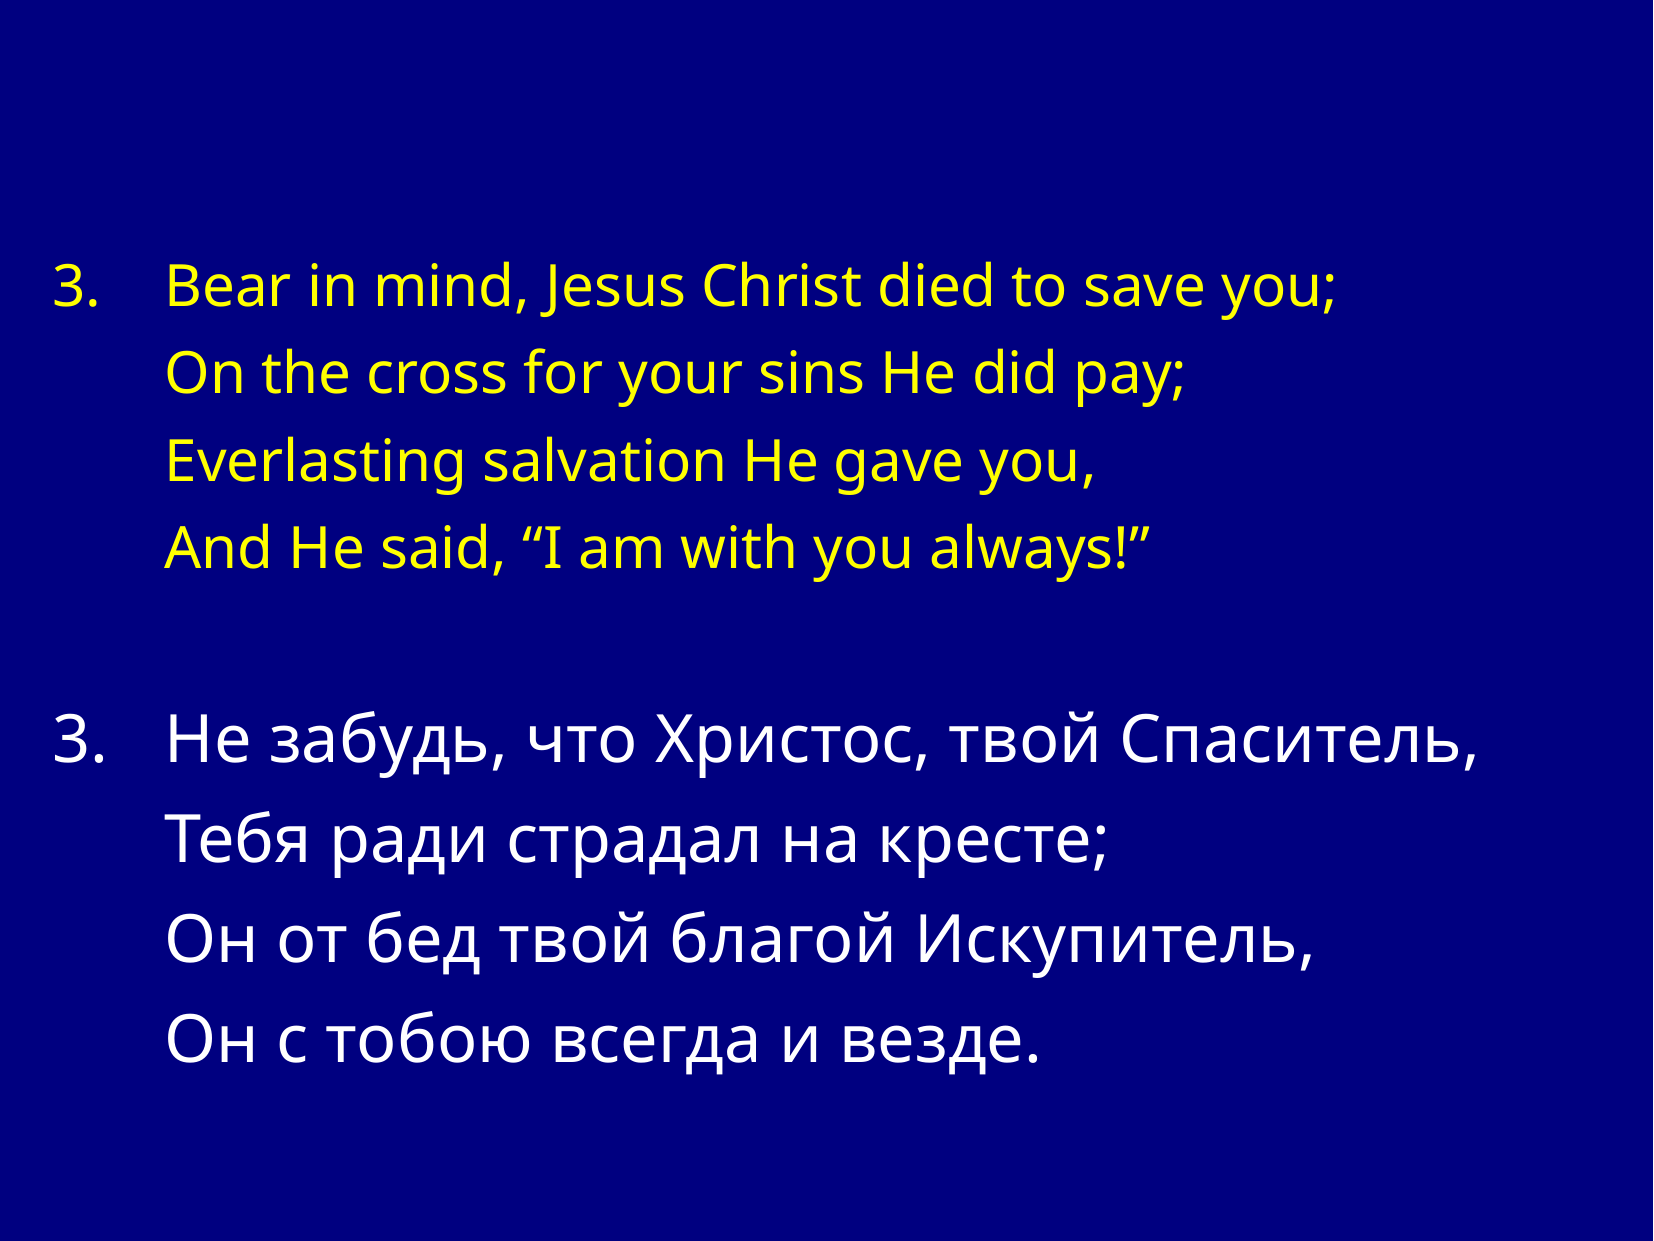

3.	Bear in mind, Jesus Christ died to save you;
	On the cross for your sins He did pay;
	Everlasting salvation He gave you,
	And He said, “I am with you always!”
3.	Не забудь, что Христос, твой Спаситель,
	Тебя ради страдал на кресте;
	Он от бед твой благой Искупитель,
	Он с тобою всегда и везде.